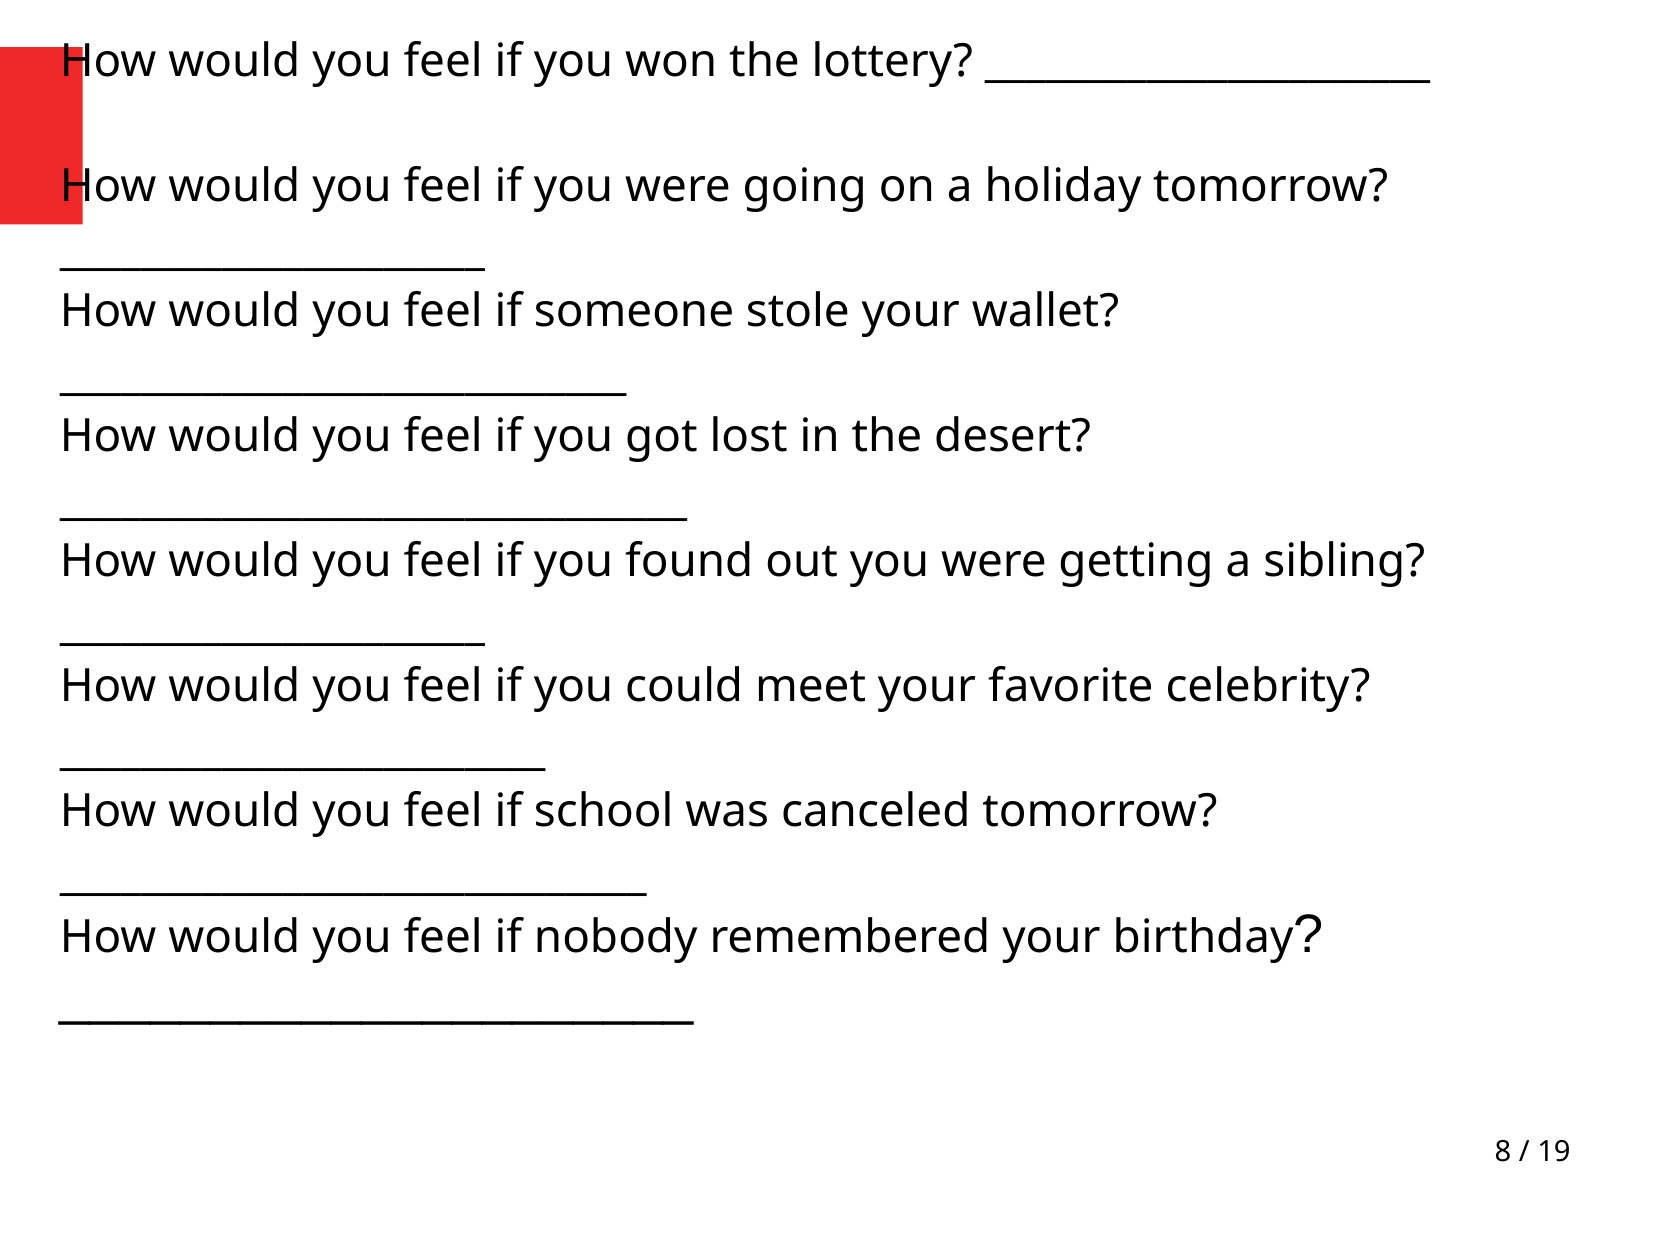

How would you feel if you won the lottery? ______________________
How would you feel if you were going on a holiday tomorrow?_____________________
How would you feel if someone stole your wallet?____________________________
How would you feel if you got lost in the desert?_______________________________
How would you feel if you found out you were getting a sibling?_____________________
How would you feel if you could meet your favorite celebrity?________________________
How would you feel if school was canceled tomorrow?_____________________________
How would you feel if nobody remembered your birthday?_____________________
8